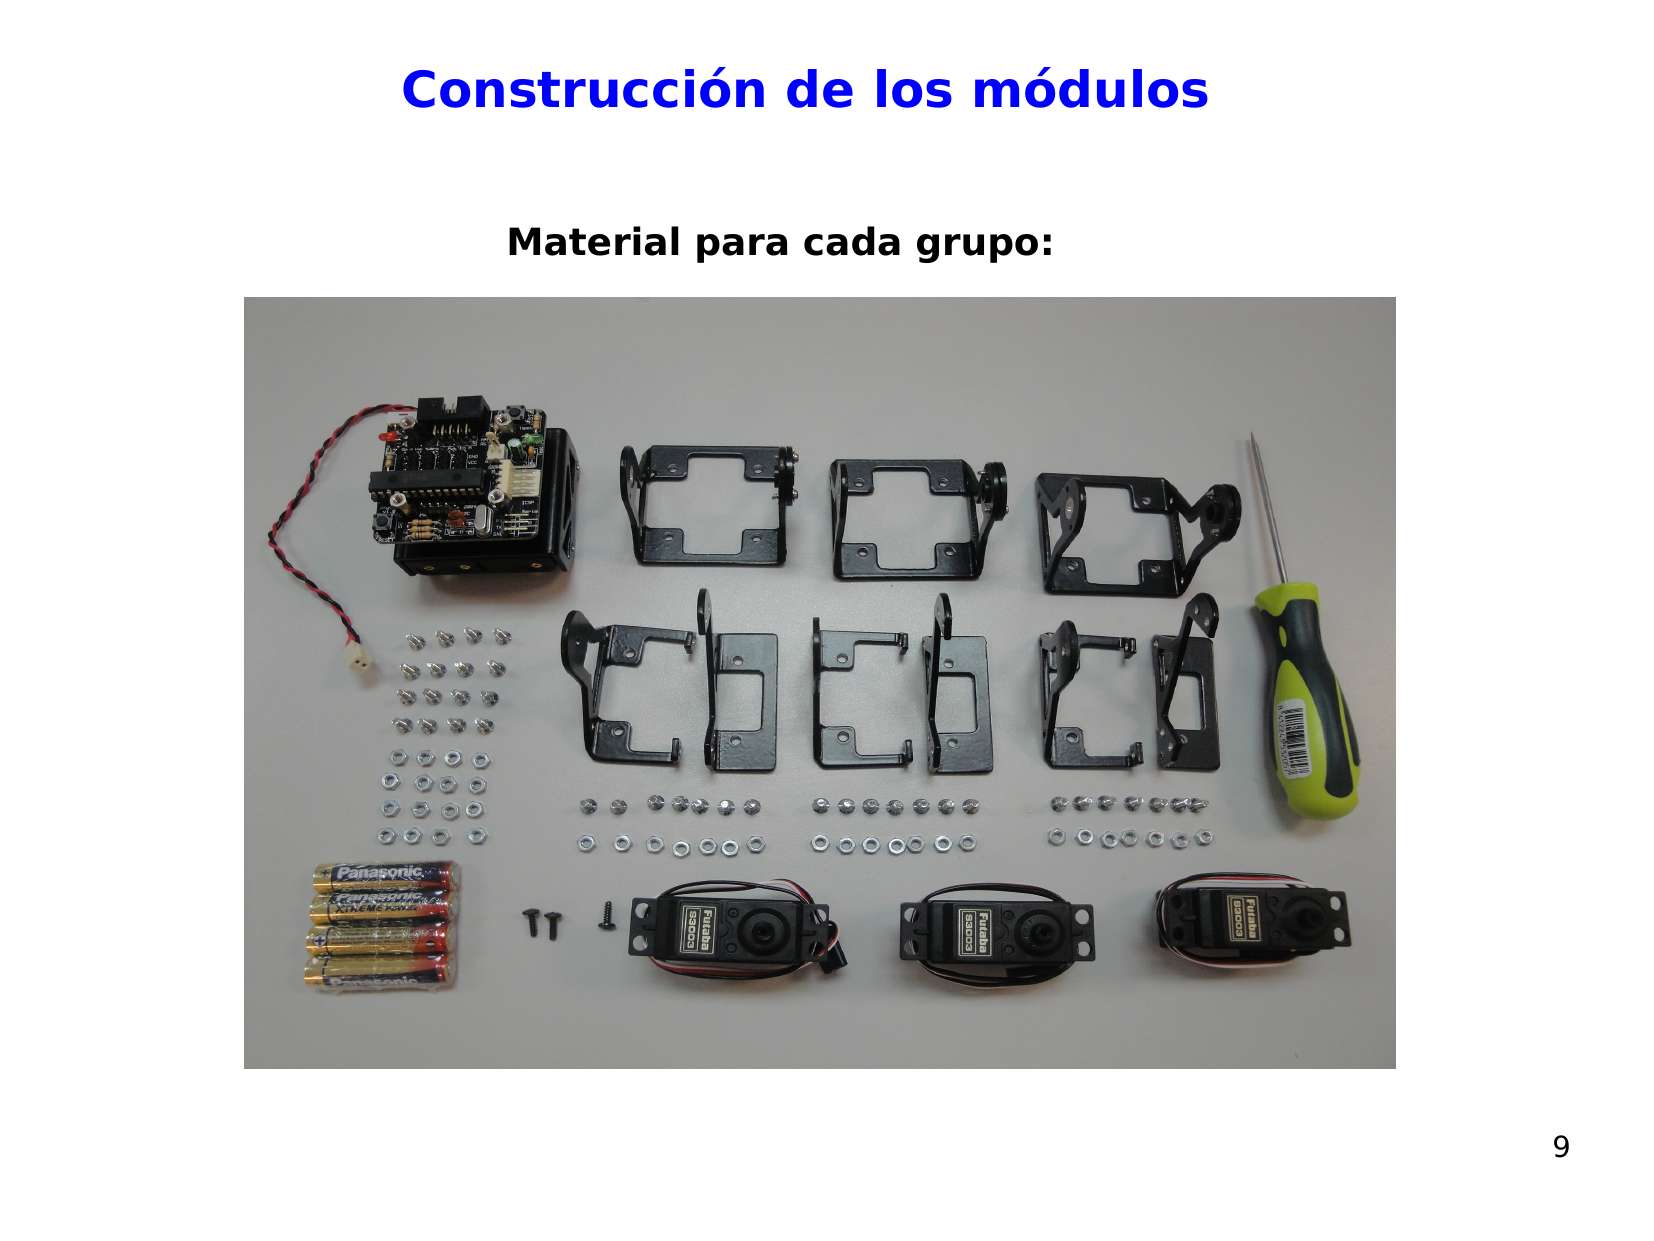

Construcción de los módulos
Material para cada grupo:
9